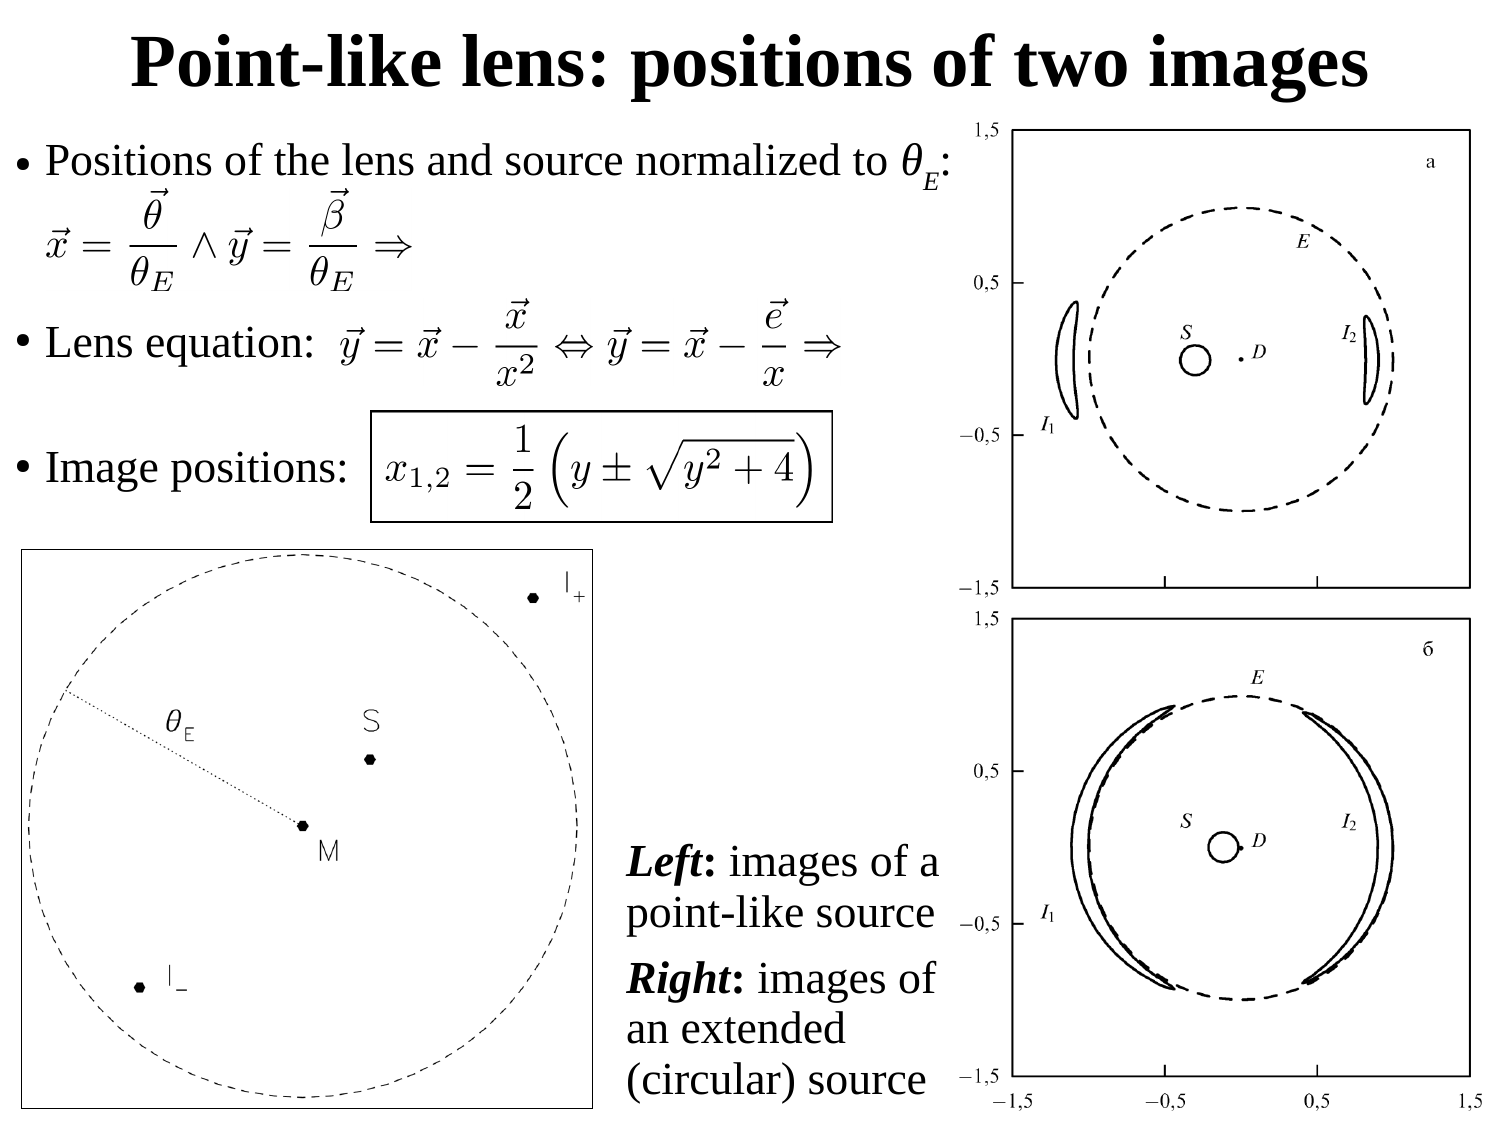

Point-like lens: positions of two images
Positions of the lens and source normalized to θE:
Lens equation:
Image positions:
Left: images of a point-like source
Right: images of an extended (circular) source